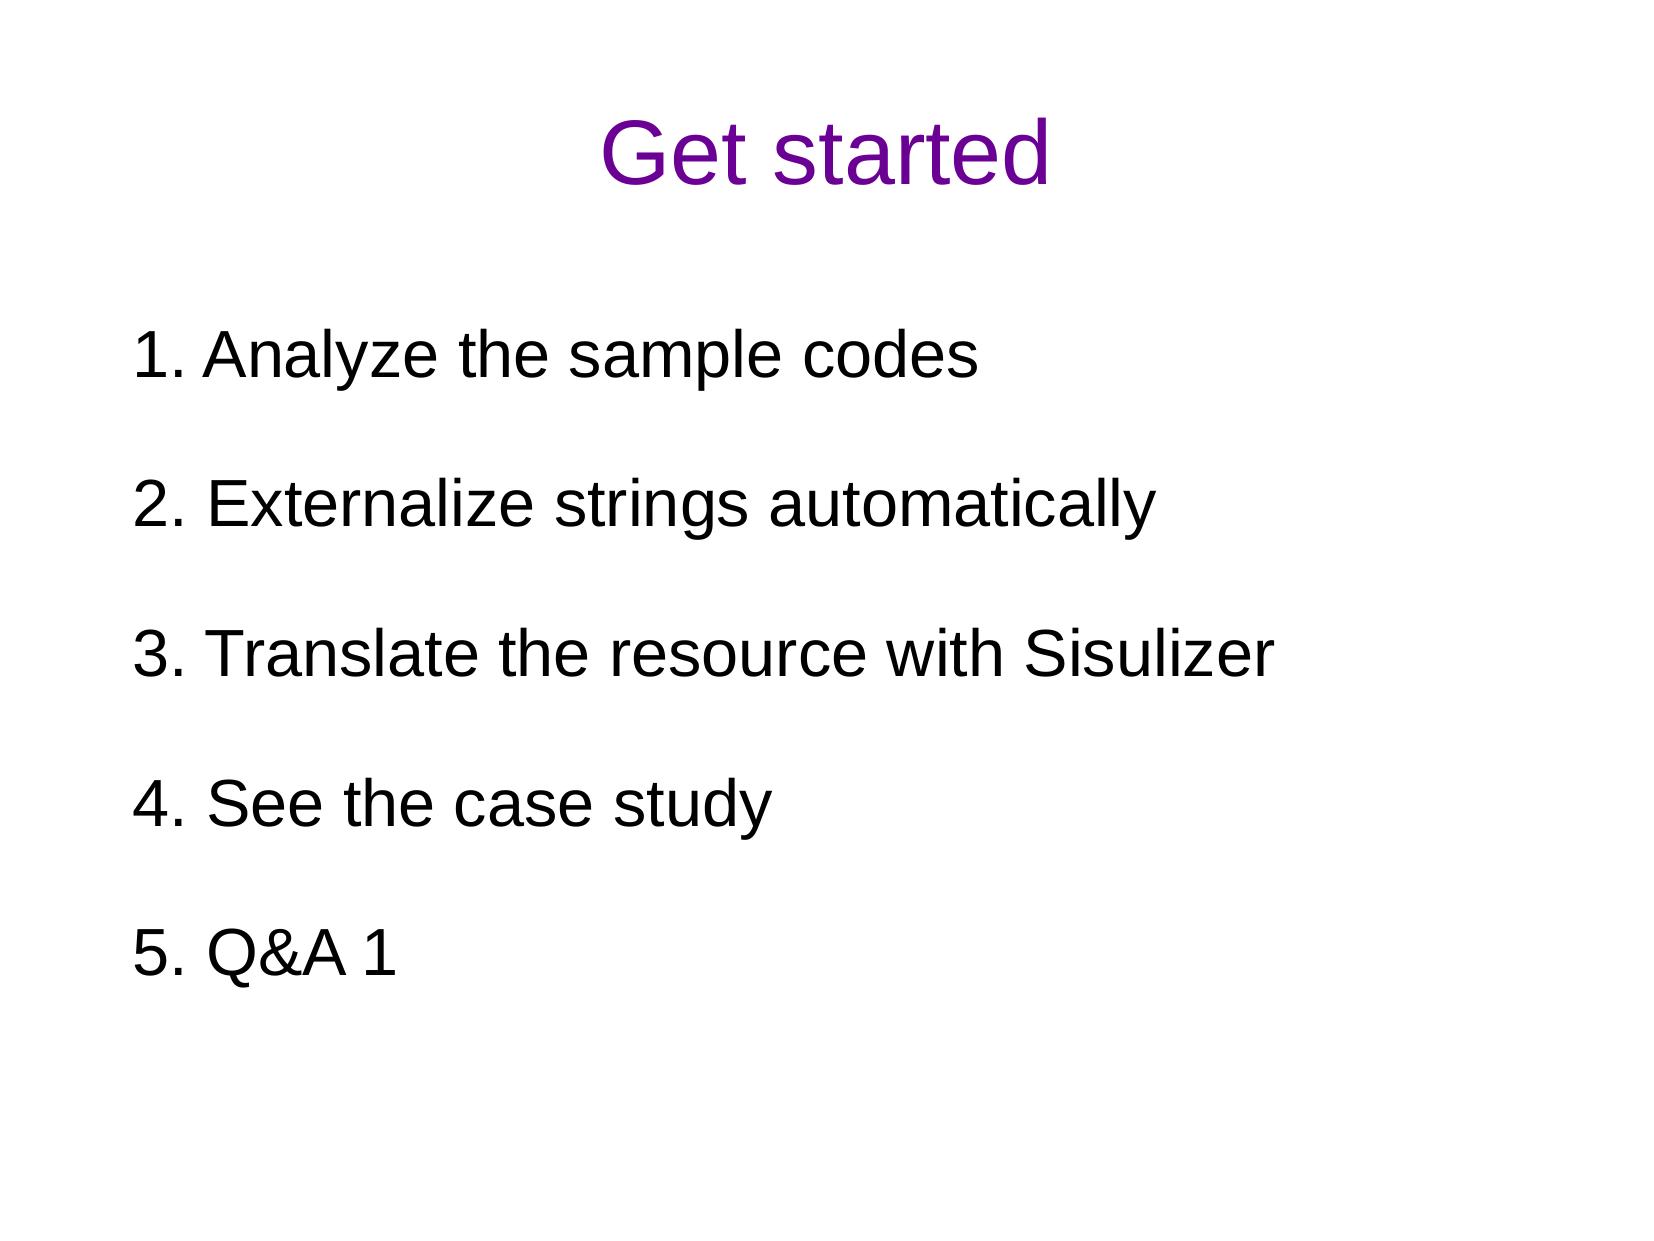

# Get started
 1. Analyze the sample codes
 2. Externalize strings automatically
 3. Translate the resource with Sisulizer
 4. See the case study
 5. Q&A 1